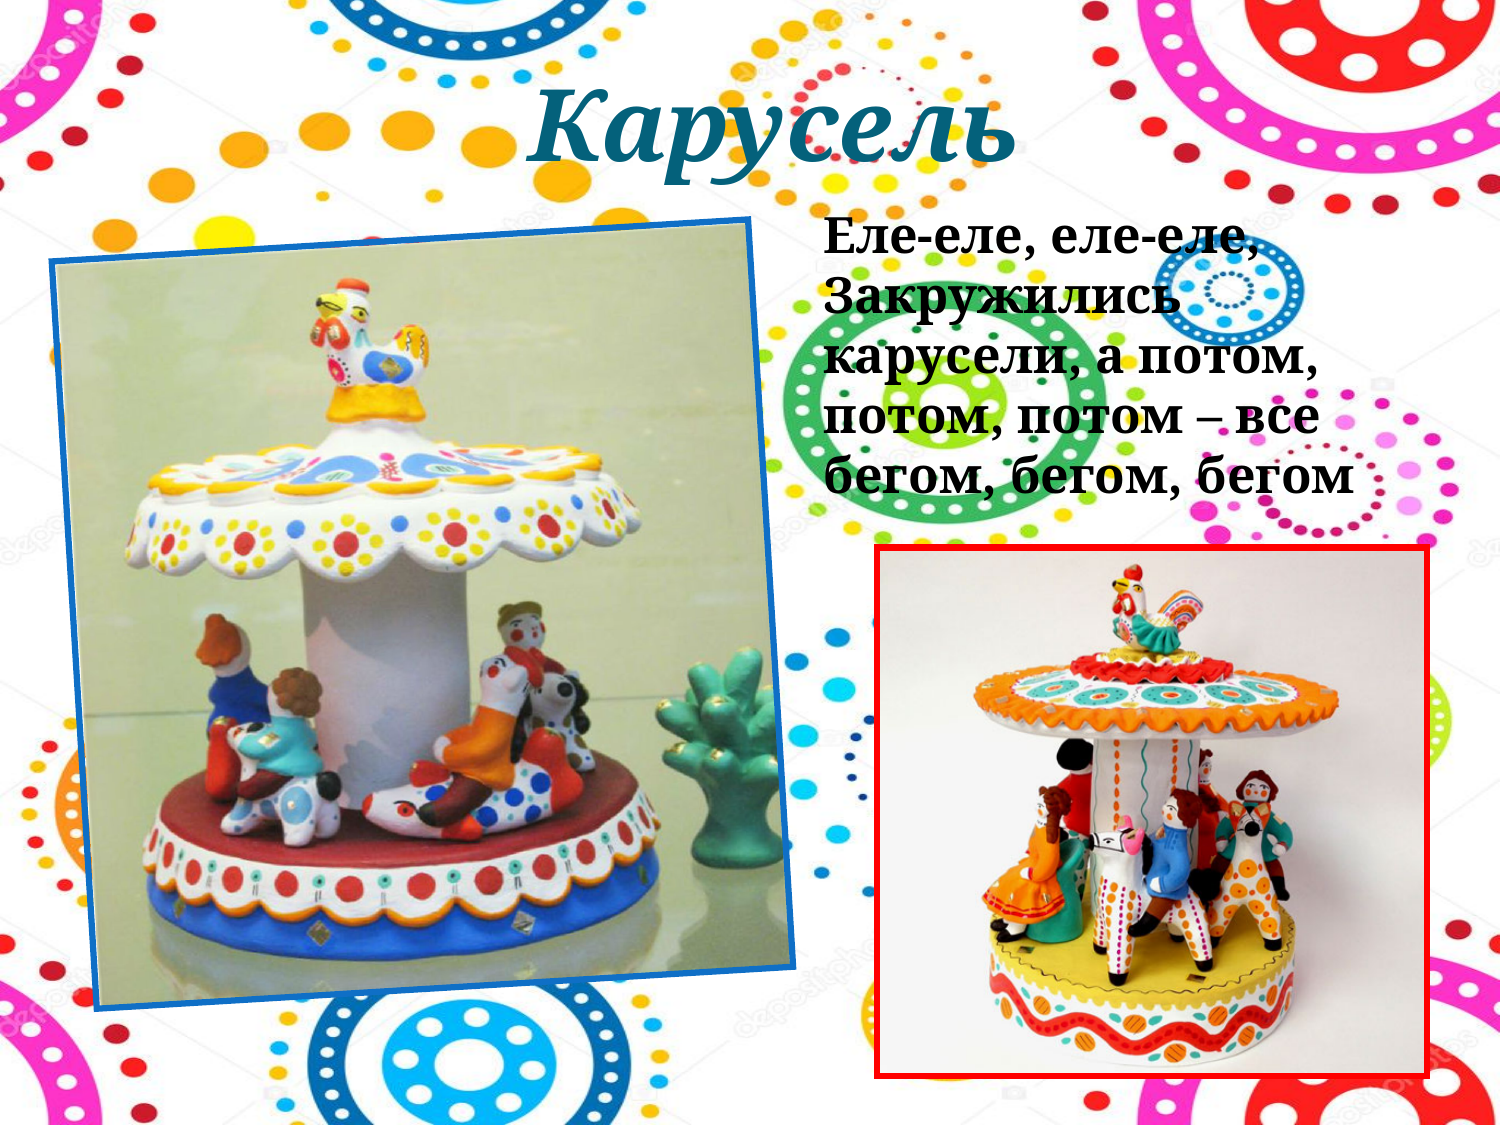

# Карусель
Еле-еле, еле-еле, Закружились карусели, а потом, потом, потом – все бегом, бегом, бегом